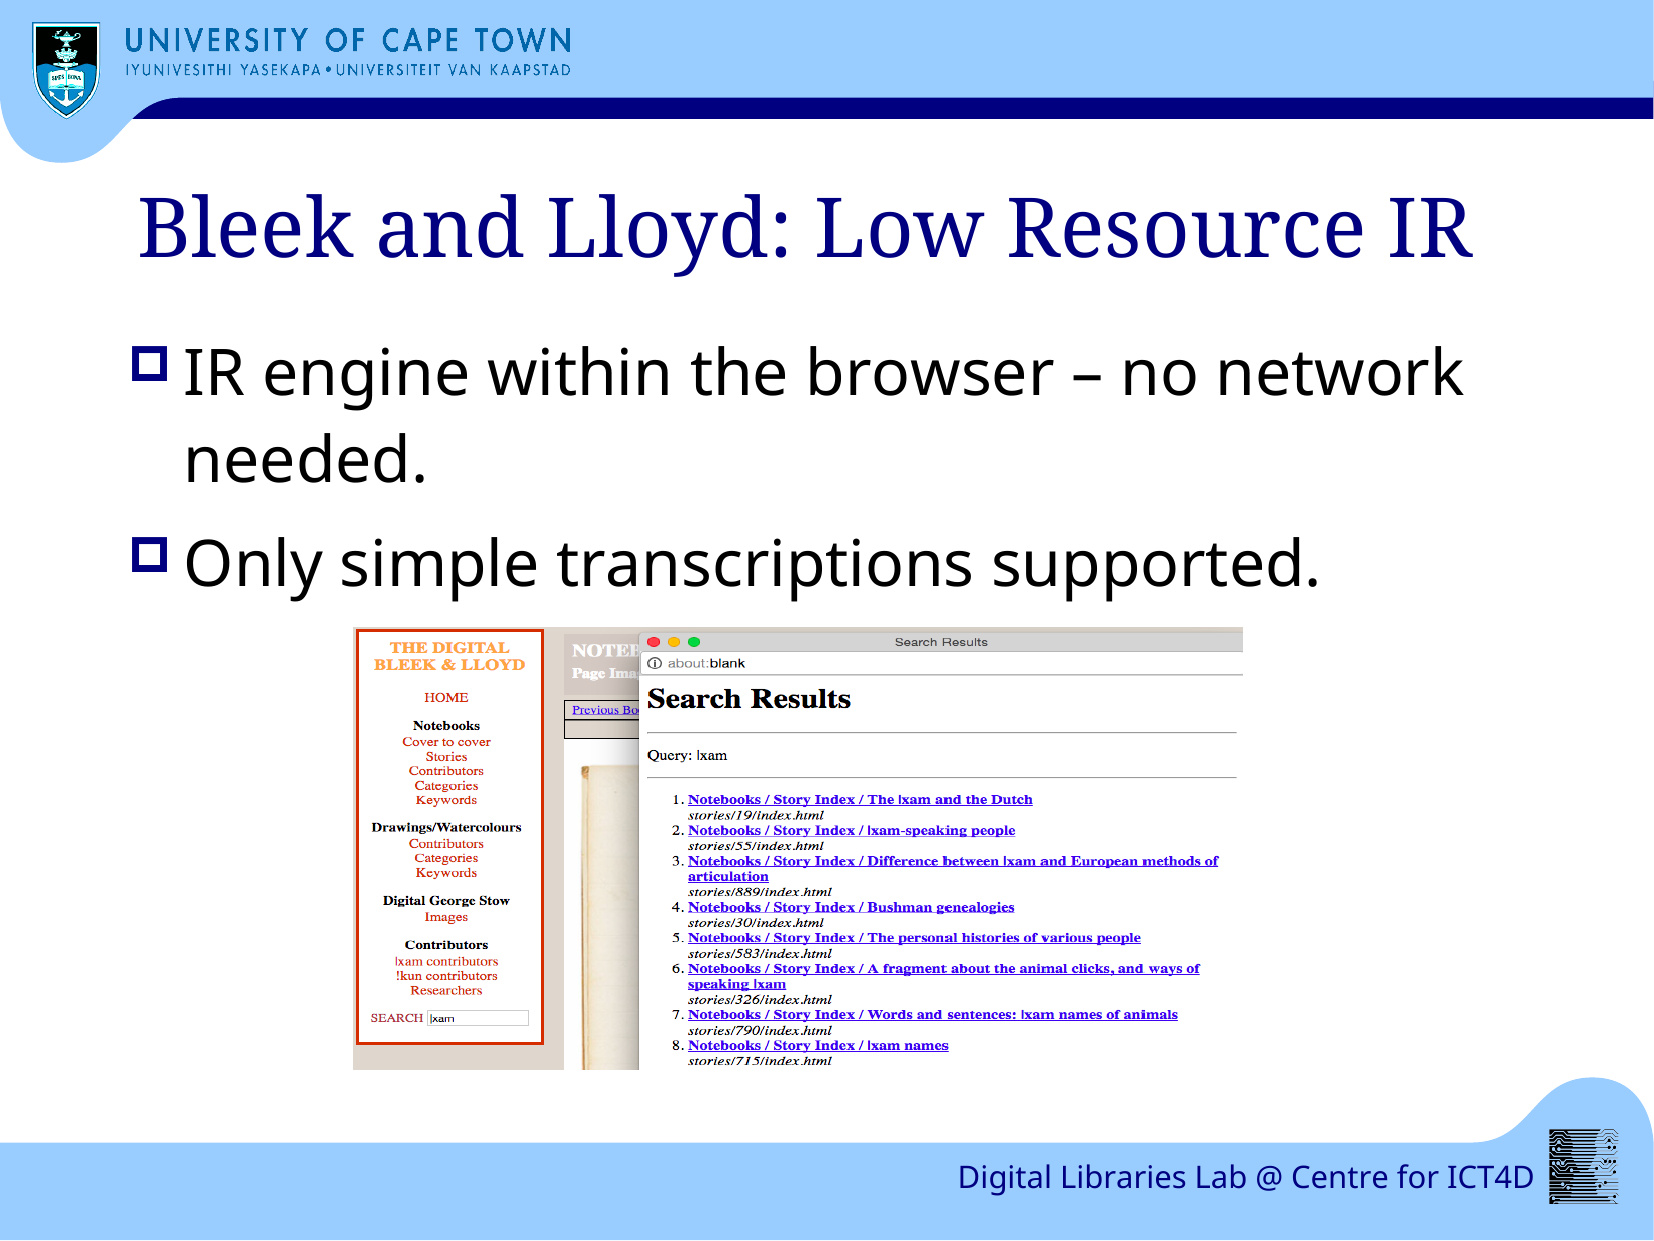

# Bleek and Lloyd: Low Resource IR
IR engine within the browser – no network needed.
Only simple transcriptions supported.